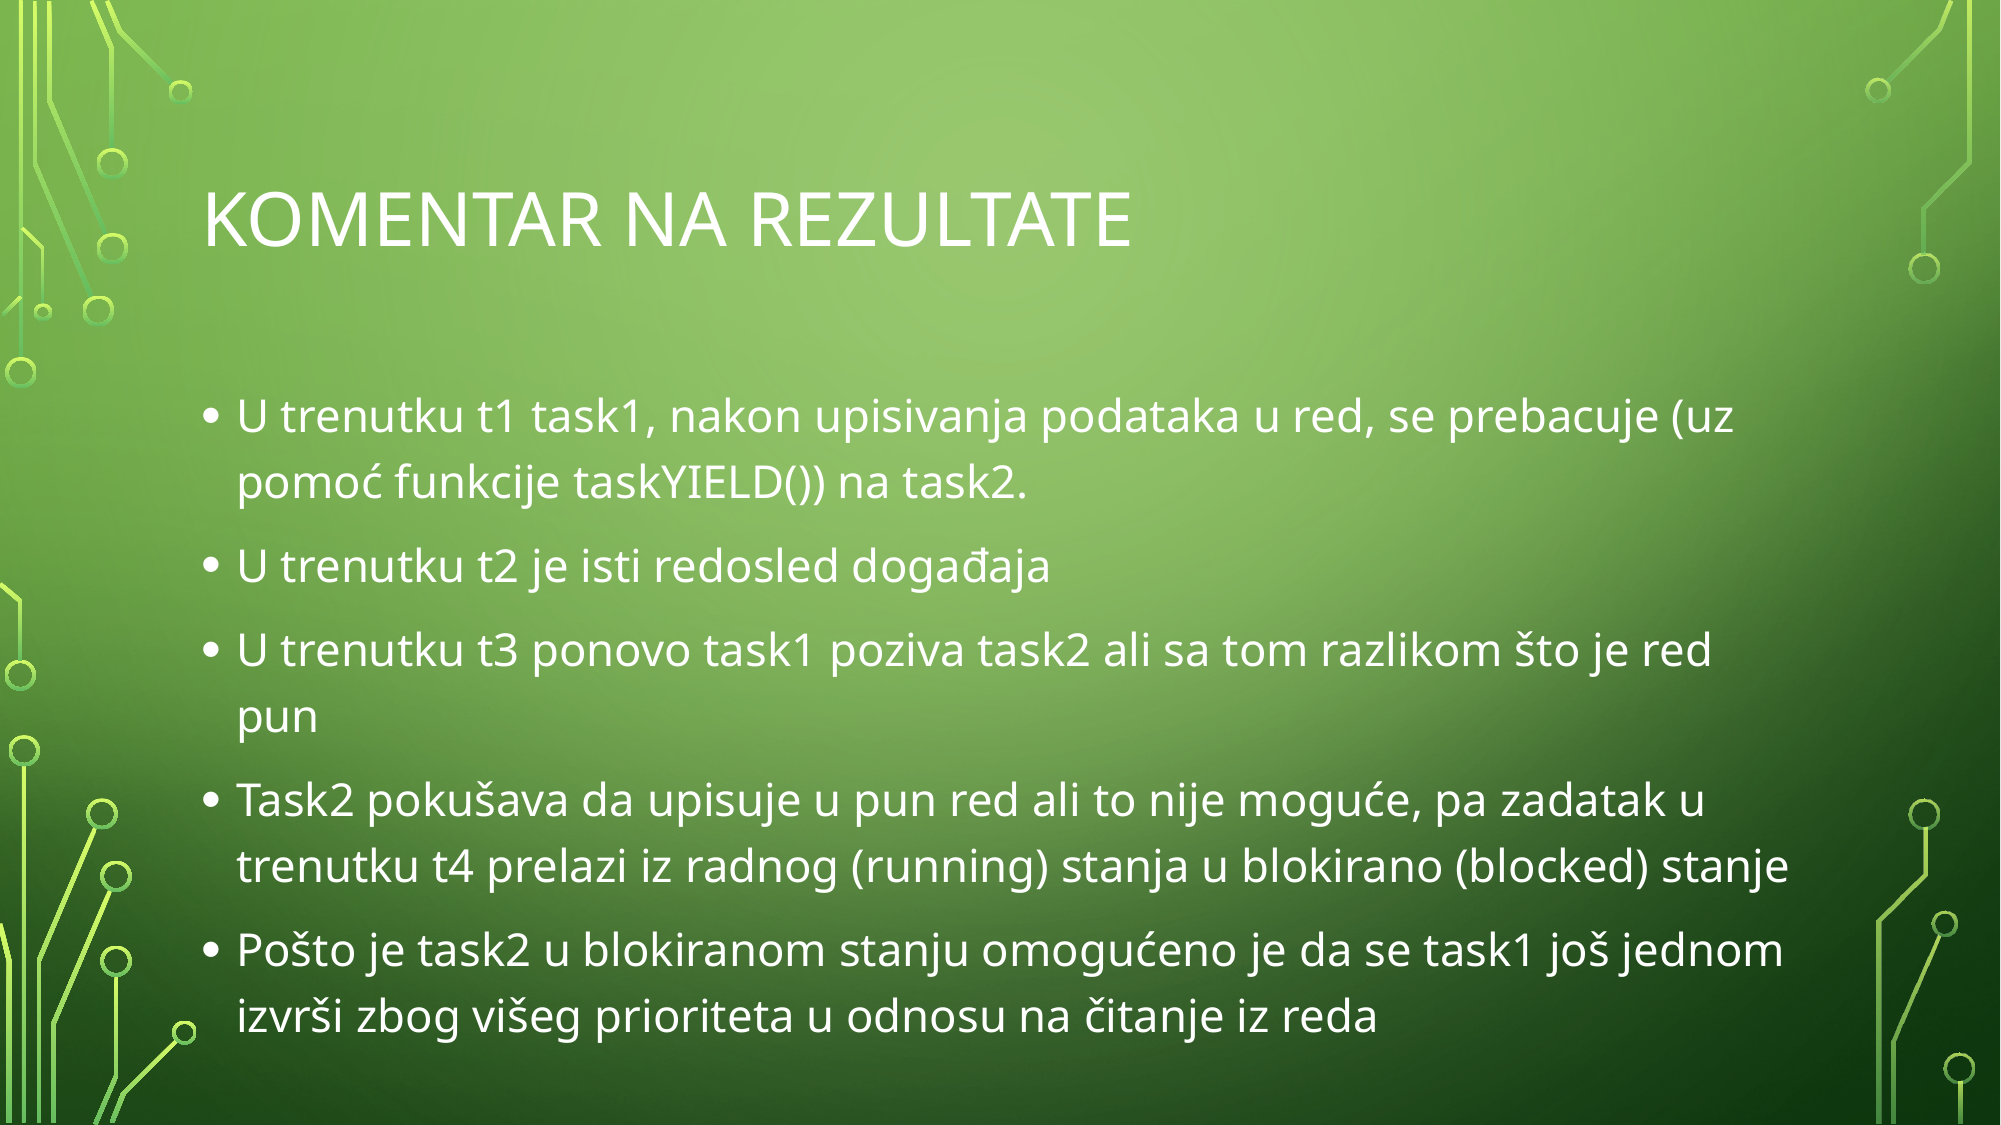

Komentar na rezultate
U trenutku t1 task1, nakon upisivanja podataka u red, se prebacuje (uz pomoć funkcije taskYIELD()) na task2.
U trenutku t2 je isti redosled događaja
U trenutku t3 ponovo task1 poziva task2 ali sa tom razlikom što je red pun
Task2 pokušava da upisuje u pun red ali to nije moguće, pa zadatak u trenutku t4 prelazi iz radnog (running) stanja u blokirano (blocked) stanje
Pošto je task2 u blokiranom stanju omogućeno je da se task1 još jednom izvrši zbog višeg prioriteta u odnosu na čitanje iz reda